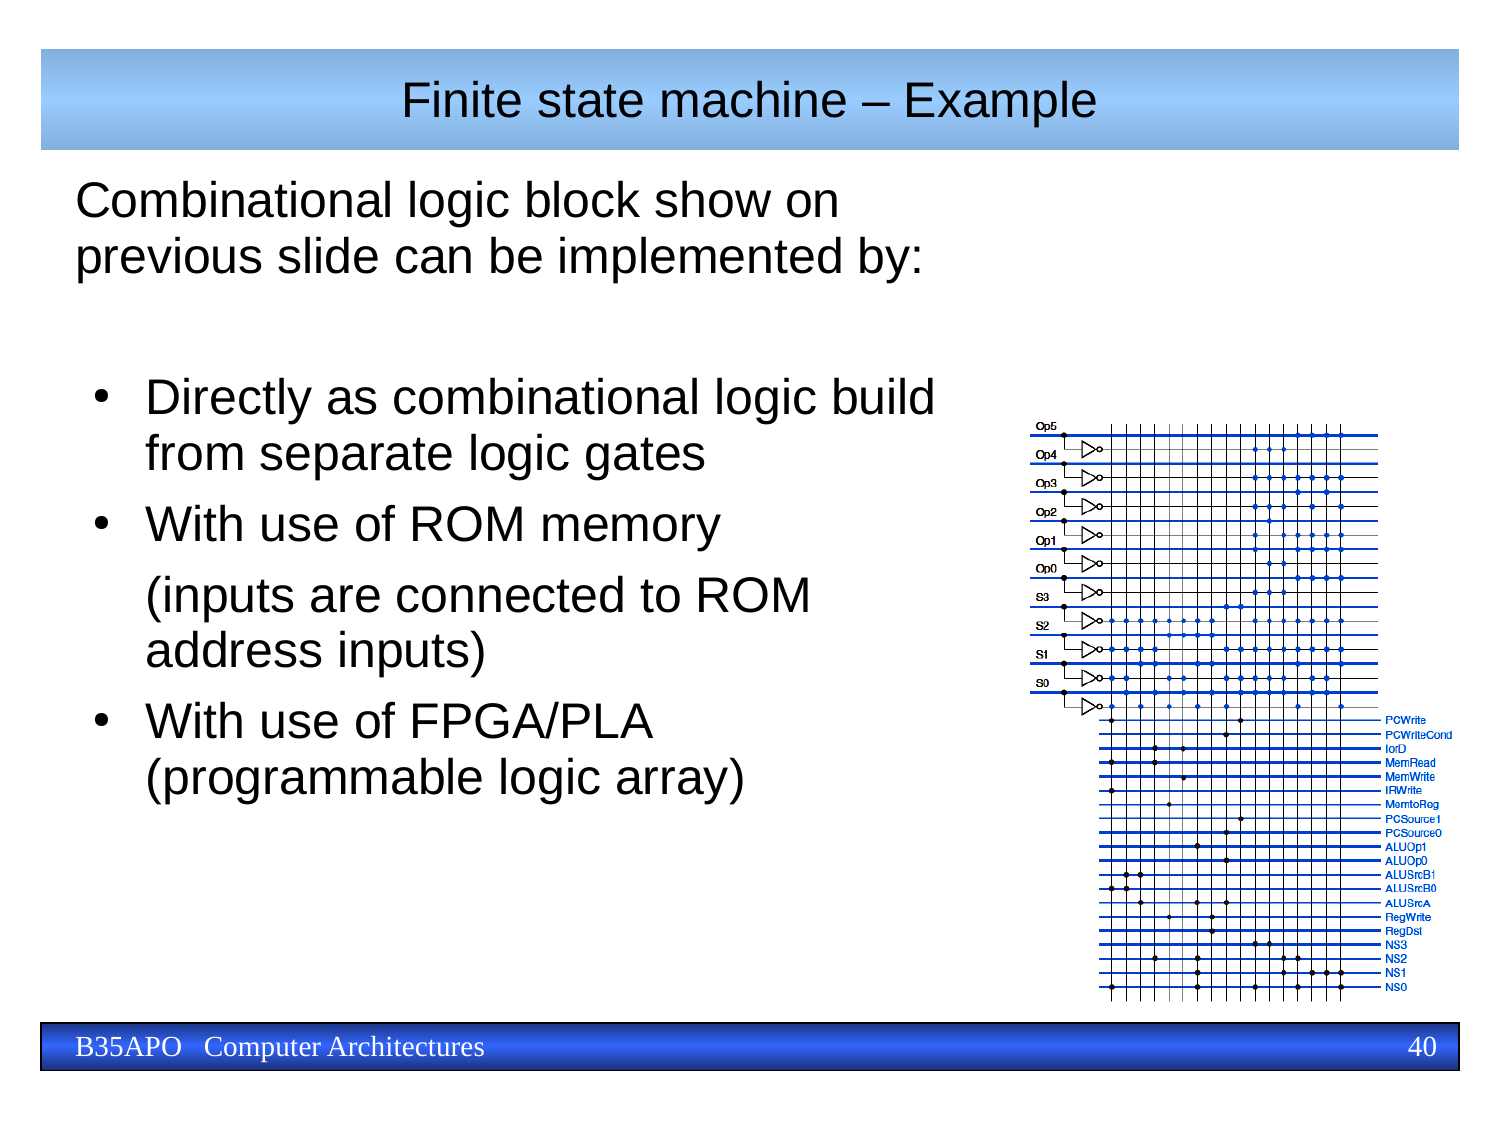

# Finite state machine – Example
Combinational logic block show on previous slide can be implemented by:
Directly as combinational logic build from separate logic gates
With use of ROM memory
(inputs are connected to ROM address inputs)
With use of FPGA/PLA (programmable logic array)
B35APO Computer Architectures
40